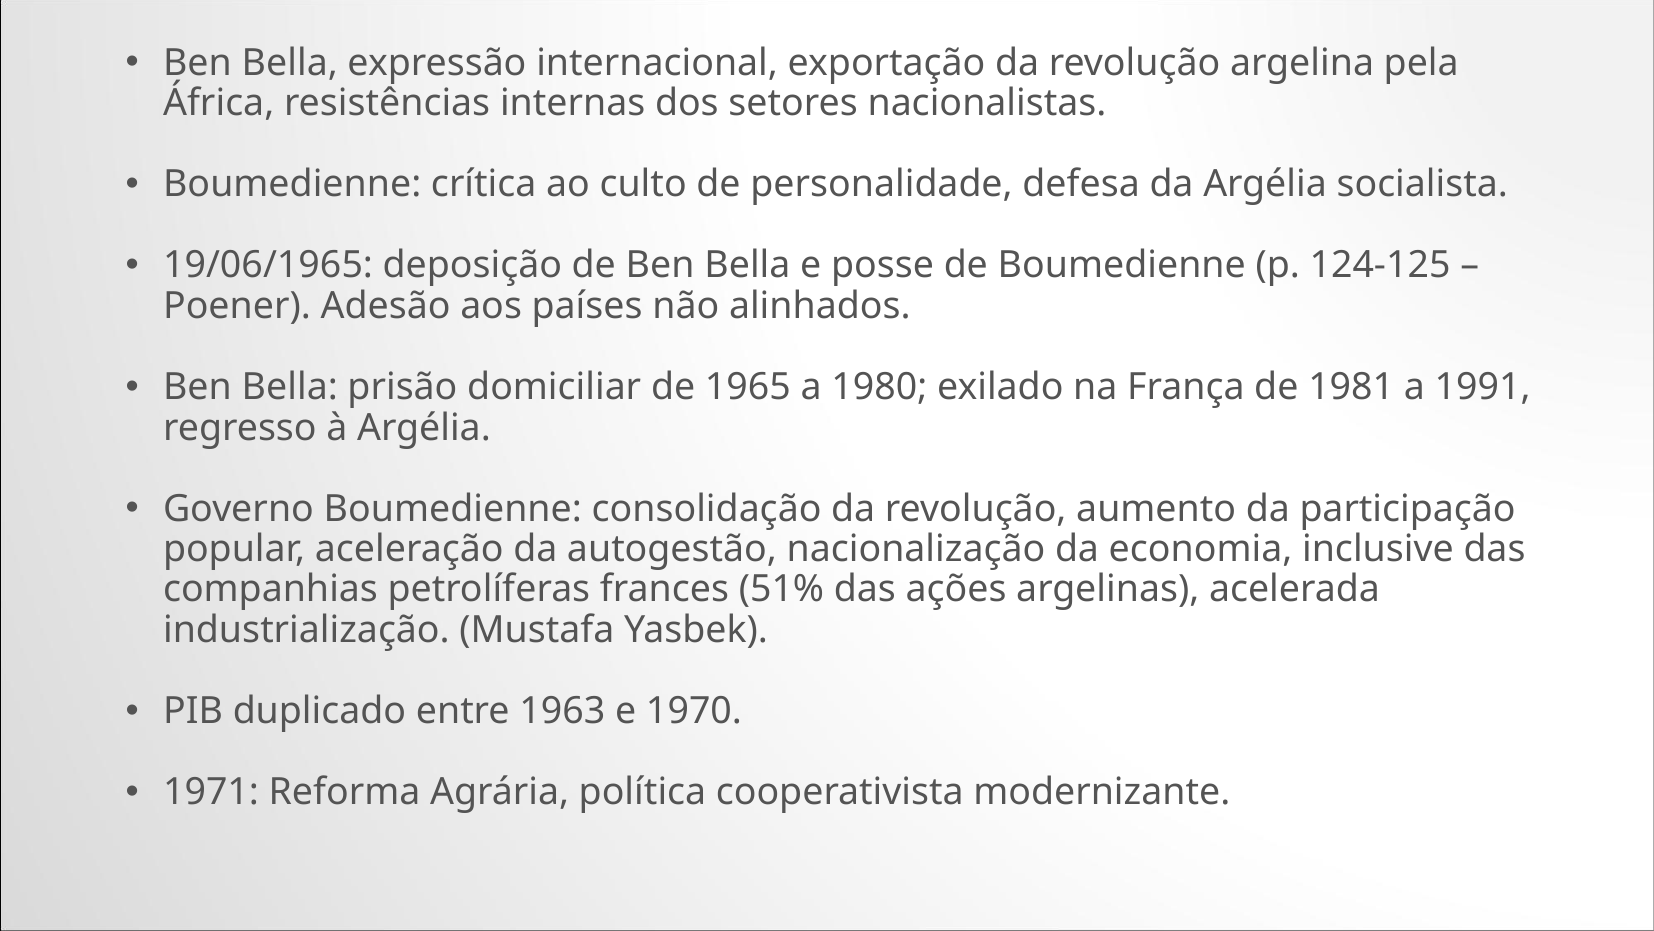

Ben Bella, expressão internacional, exportação da revolução argelina pela África, resistências internas dos setores nacionalistas.
Boumedienne: crítica ao culto de personalidade, defesa da Argélia socialista.
19/06/1965: deposição de Ben Bella e posse de Boumedienne (p. 124-125 – Poener). Adesão aos países não alinhados.
Ben Bella: prisão domiciliar de 1965 a 1980; exilado na França de 1981 a 1991, regresso à Argélia.
Governo Boumedienne: consolidação da revolução, aumento da participação popular, aceleração da autogestão, nacionalização da economia, inclusive das companhias petrolíferas frances (51% das ações argelinas), acelerada industrialização. (Mustafa Yasbek).
PIB duplicado entre 1963 e 1970.
1971: Reforma Agrária, política cooperativista modernizante.